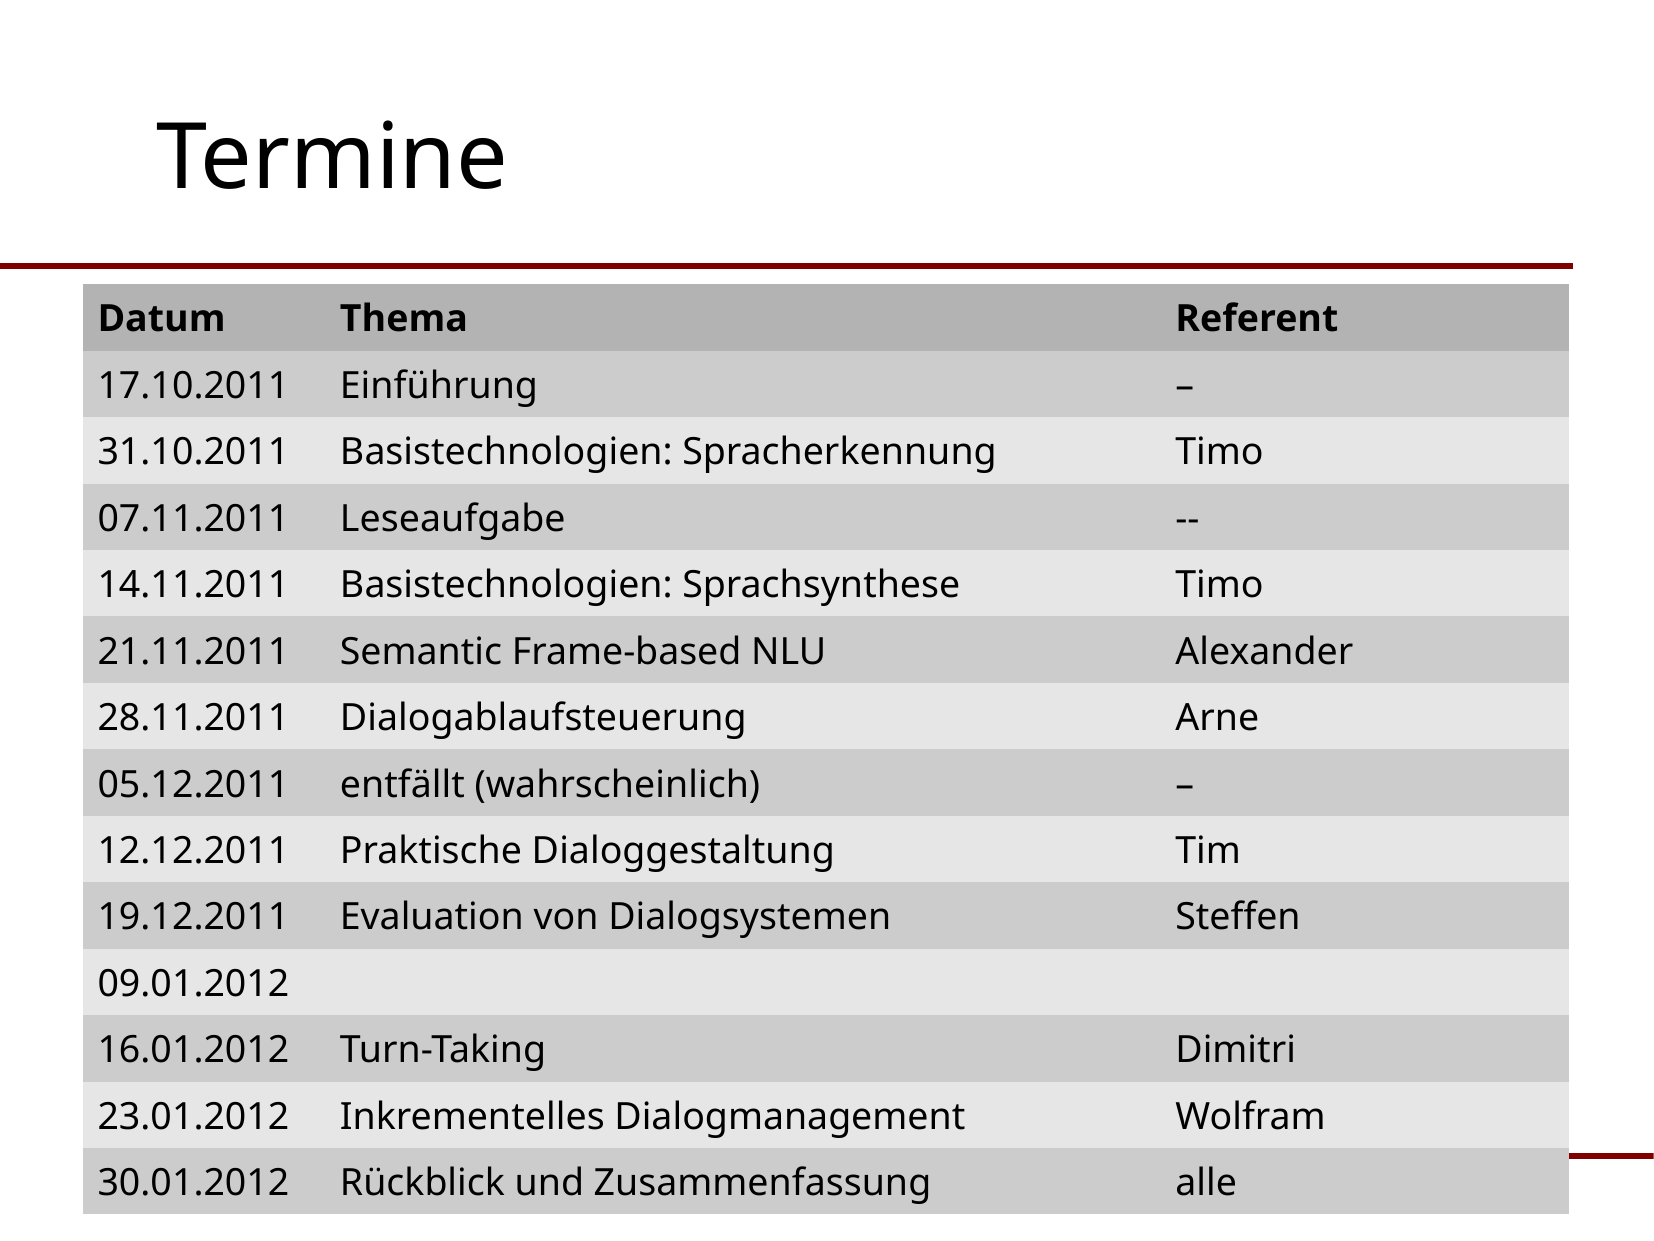

# Termine
| Datum | Thema | Referent |
| --- | --- | --- |
| 17.10.2011 | Einführung | – |
| 31.10.2011 | Basistechnologien: Spracherkennung | Timo |
| 07.11.2011 | Leseaufgabe | -- |
| 14.11.2011 | Basistechnologien: Sprachsynthese | Timo |
| 21.11.2011 | Semantic Frame-based NLU | Alexander |
| 28.11.2011 | Dialogablaufsteuerung | Arne |
| 05.12.2011 | entfällt (wahrscheinlich) | – |
| 12.12.2011 | Praktische Dialoggestaltung | Tim |
| 19.12.2011 | Evaluation von Dialogsystemen | Steffen |
| 09.01.2012 | | |
| 16.01.2012 | Turn-Taking | Dimitri |
| 23.01.2012 | Inkrementelles Dialogmanagement | Wolfram |
| 30.01.2012 | Rückblick und Zusammenfassung | alle |